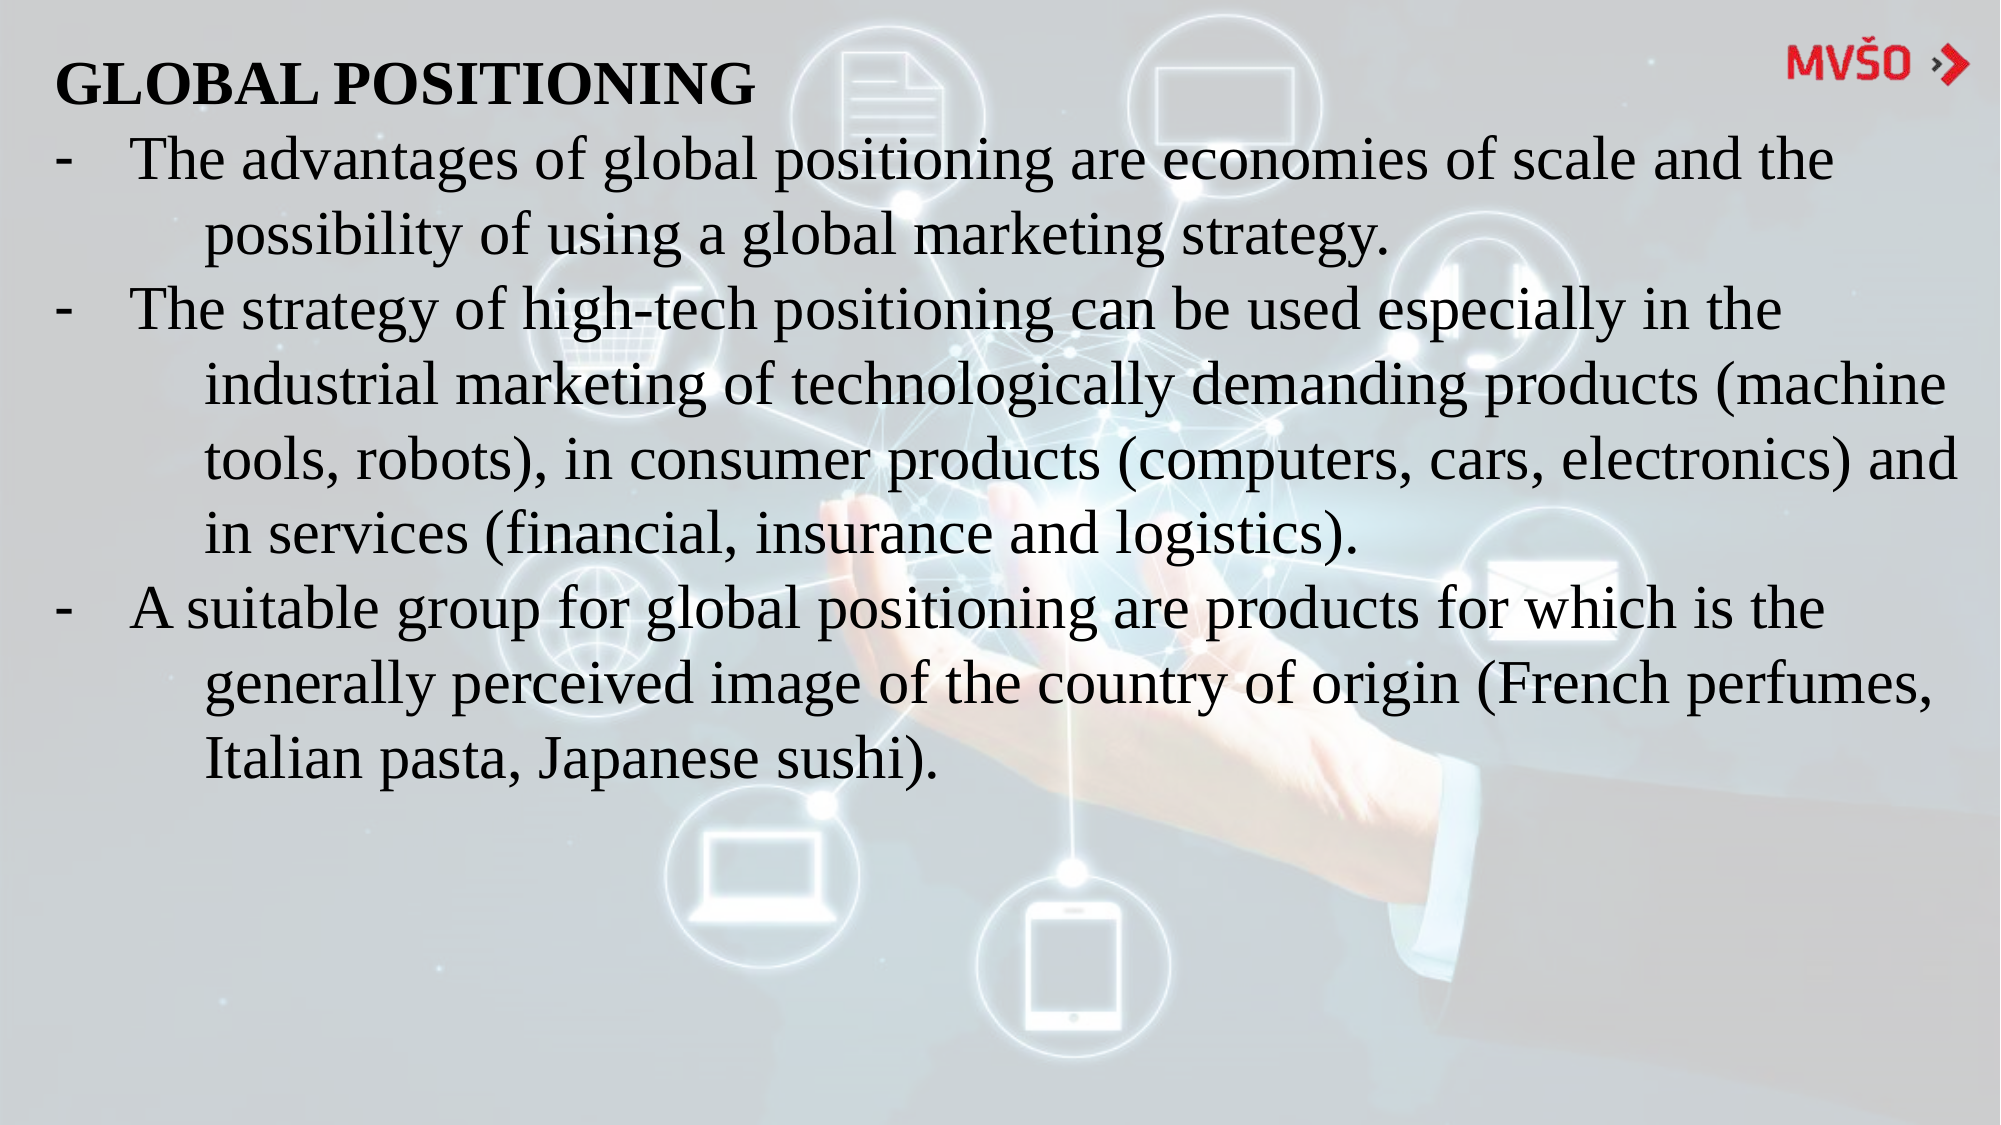

GLOBAL POSITIONING
The advantages of global positioning are economies of scale and the possibility of using a global marketing strategy.
The strategy of high-tech positioning can be used especially in the industrial marketing of technologically demanding products (machine tools, robots), in consumer products (computers, cars, electronics) and in services (financial, insurance and logistics).
A suitable group for global positioning are products for which is the generally perceived image of the country of origin (French perfumes, Italian pasta, Japanese sushi).